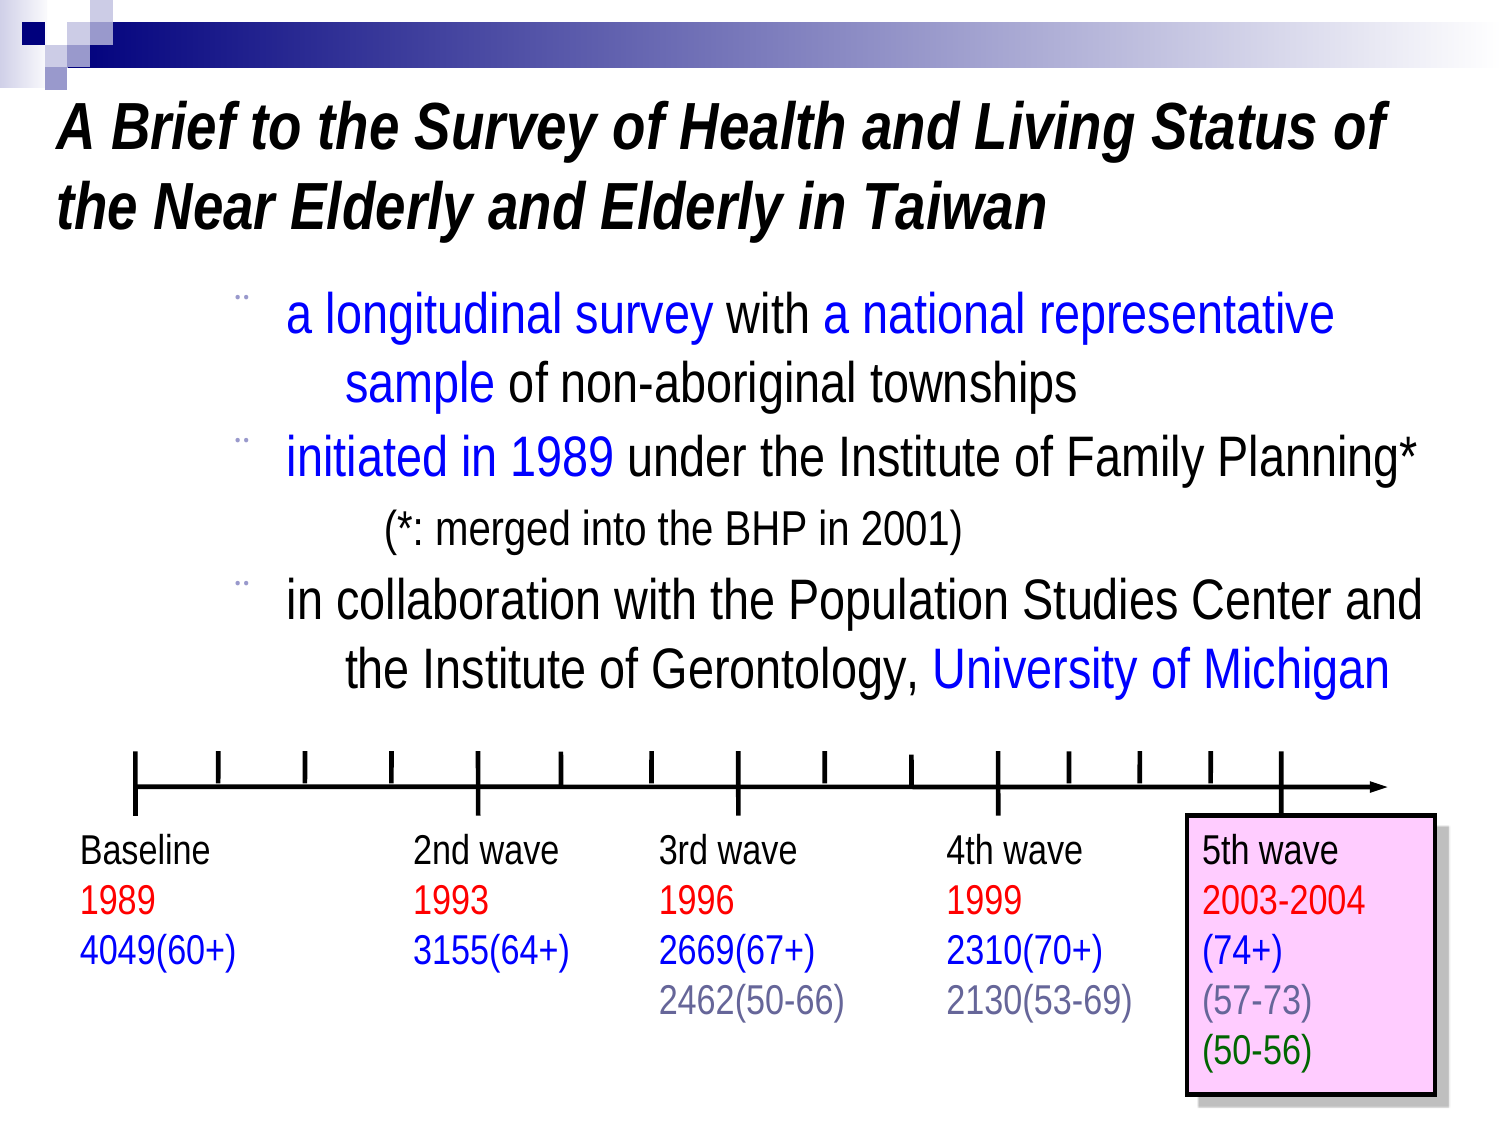

# A Brief to the Survey of Health and Living Status of the Near Elderly and Elderly in Taiwan
a longitudinal survey with a national representative sample of non-aboriginal townships
initiated in 1989 under the Institute of Family Planning* (*: merged into the BHP in 2001)
in collaboration with the Population Studies Center and the Institute of Gerontology, University of Michigan
Baseline
1989
4049(60+)
2nd wave
1993
3155(64+)
3rd wave
1996
2669(67+)
2462(50-66)
4th wave
1999
2310(70+)
2130(53-69)
5th wave
2003-2004
(74+)
(57-73)
(50-56)